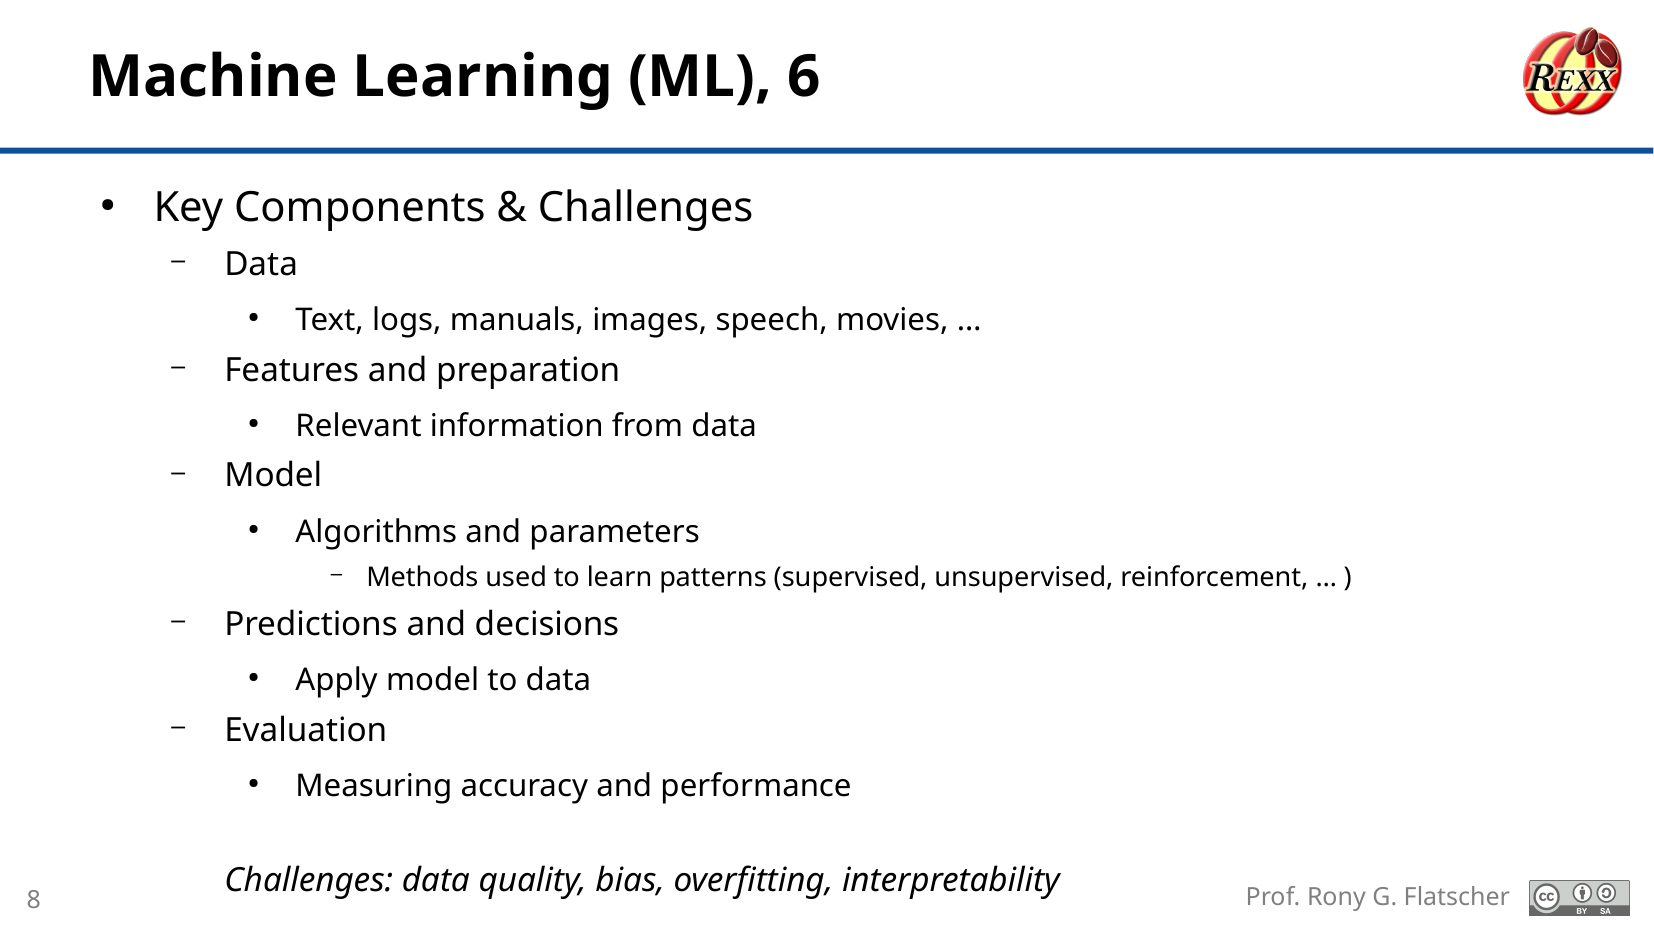

# Machine Learning (ML), 6
Key Components & Challenges
Data
Text, logs, manuals, images, speech, movies, …
Features and preparation
Relevant information from data
Model
Algorithms and parameters
Methods used to learn patterns (supervised, unsupervised, reinforcement, … )
Predictions and decisions
Apply model to data
Evaluation
Measuring accuracy and performance
Challenges: data quality, bias, overfitting, interpretability